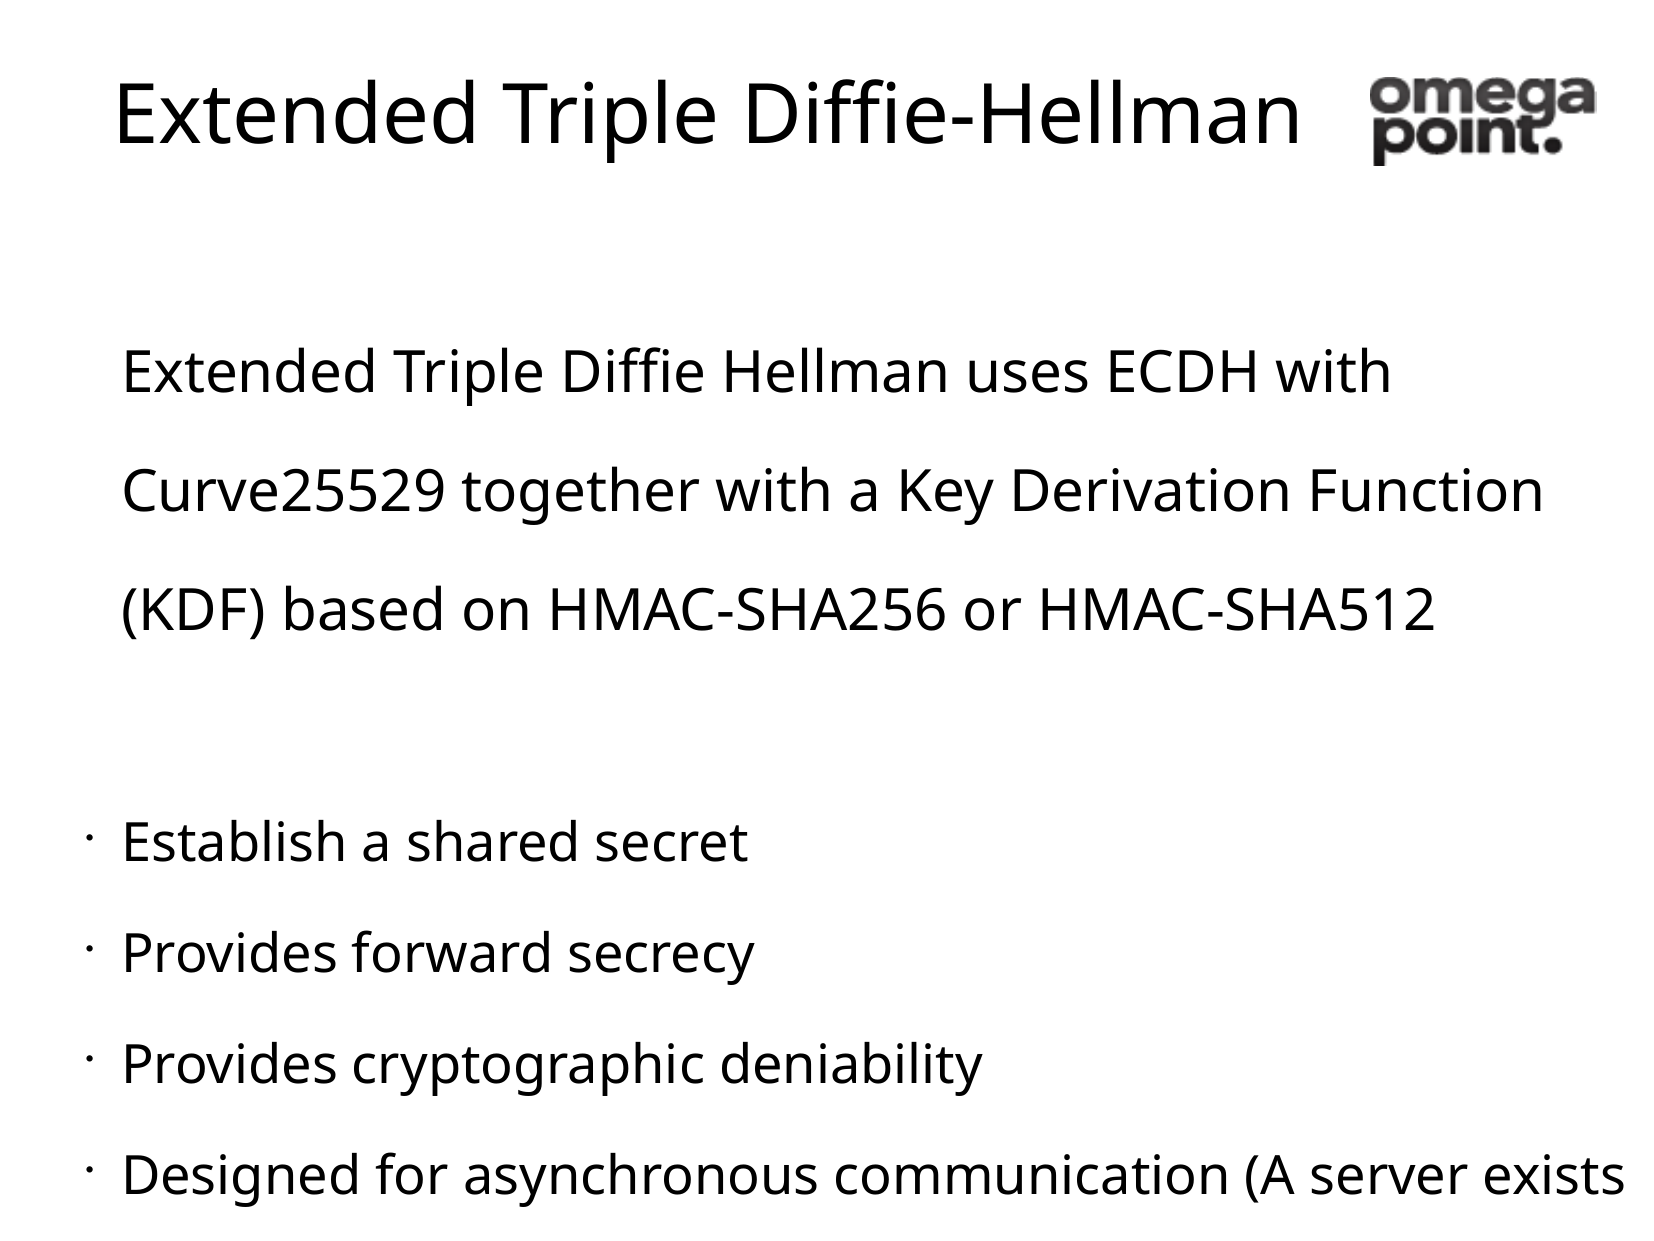

Extended Triple Diffie-Hellman
Extended Triple Diffie Hellman uses ECDH with Curve25529 together with a Key Derivation Function (KDF) based on HMAC-SHA256 or HMAC-SHA512
Establish a shared secret
Provides forward secrecy
Provides cryptographic deniability
Designed for asynchronous communication (A server exists where Alice and Bob publishes public keys and cipher texts)